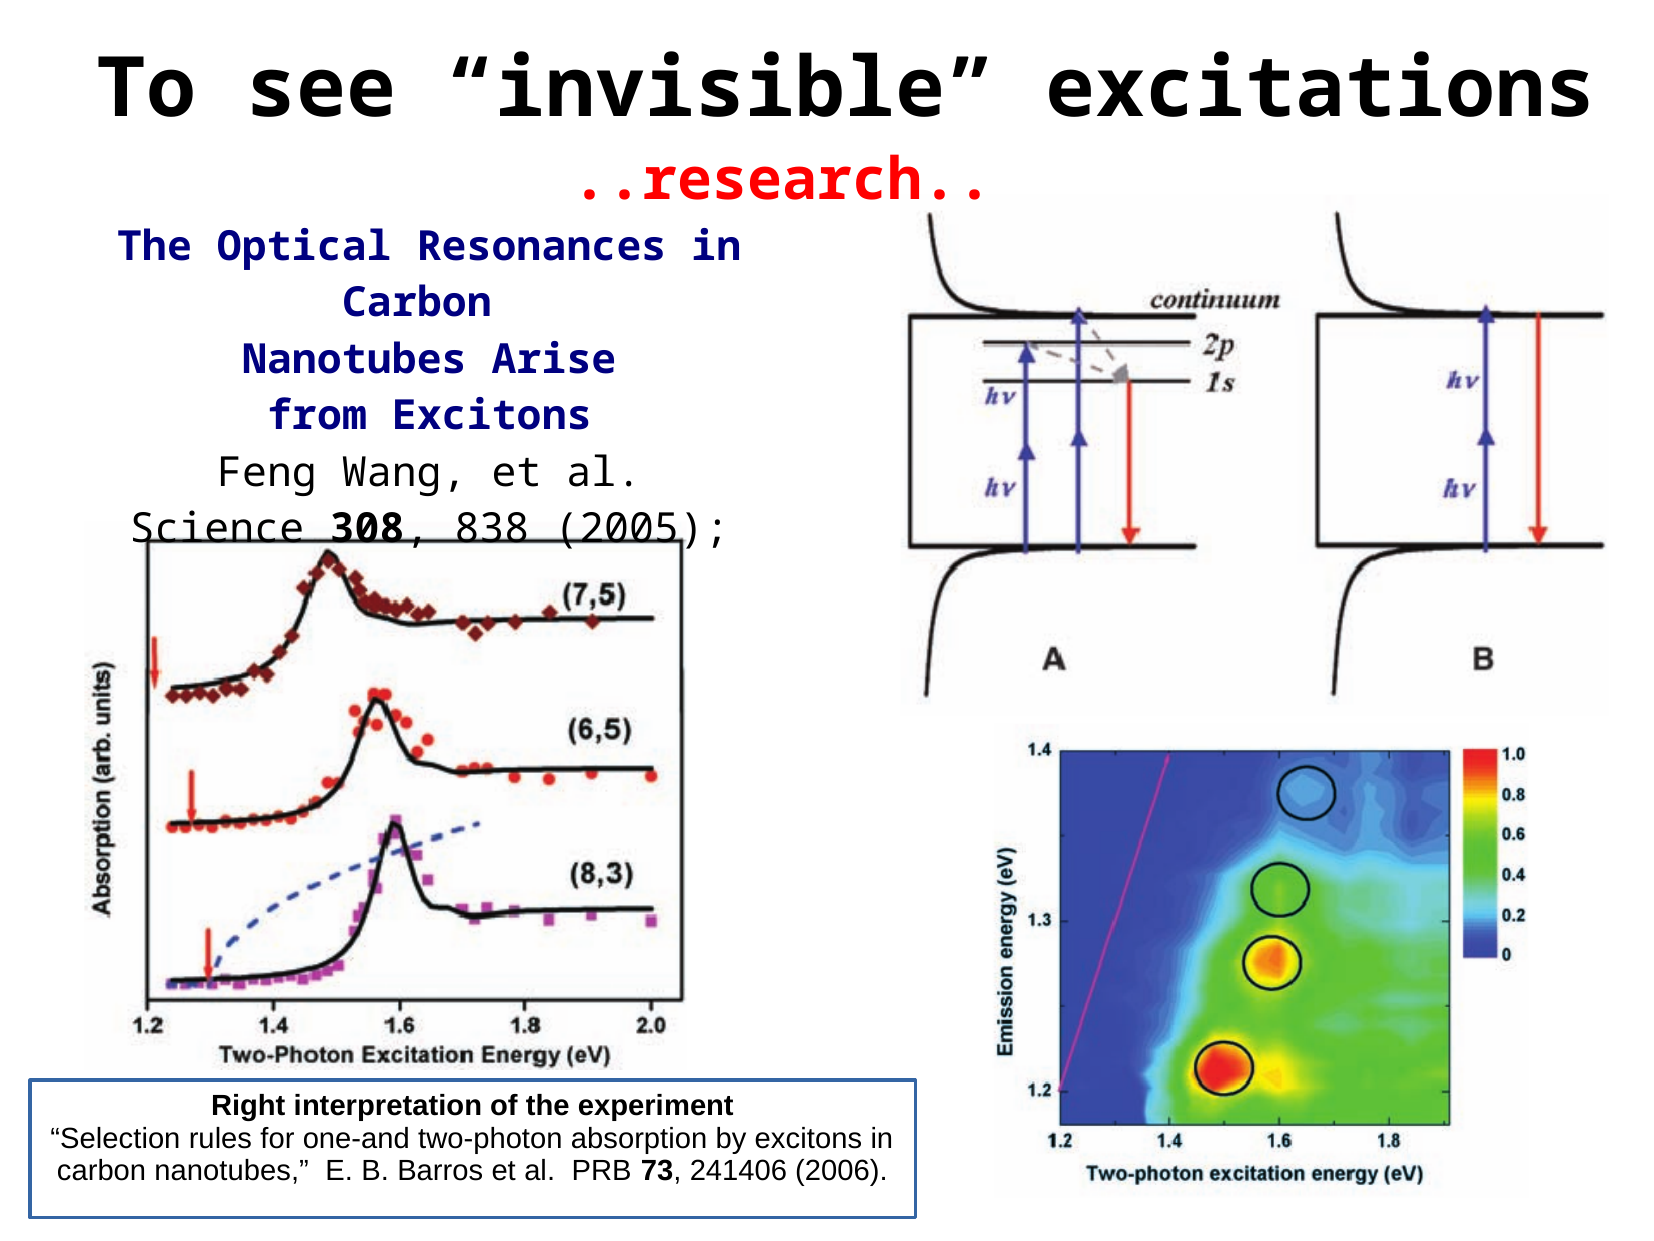

# To see “invisible” excitations
..research..
The Optical Resonances in Carbon
Nanotubes Arise
from Excitons
Feng Wang, et al.
Science 308, 838 (2005);
Right interpretation of the experiment
“Selection rules for one-and two-photon absorption by excitons in carbon nanotubes,” E. B. Barros et al. PRB 73, 241406 (2006).